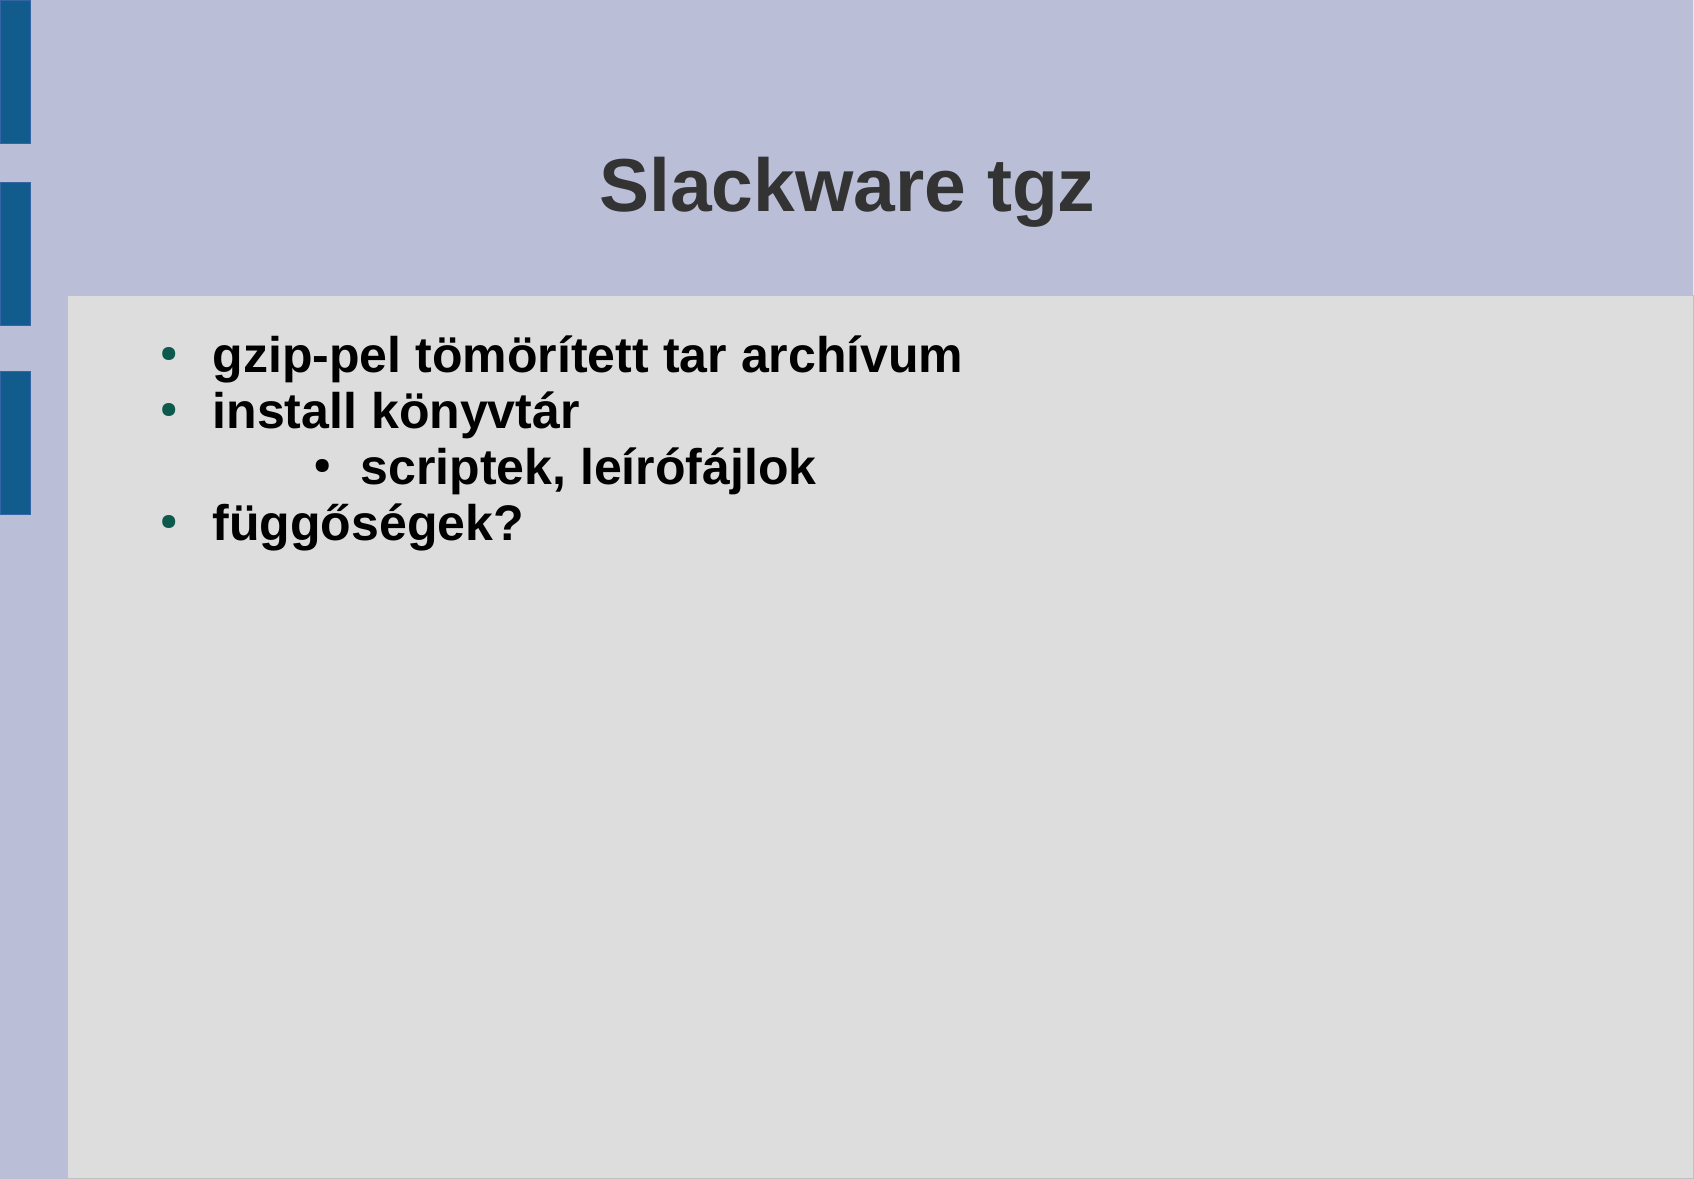

# Slackware tgz
gzip-pel tömörített tar archívum
install könyvtár
scriptek, leírófájlok
függőségek?